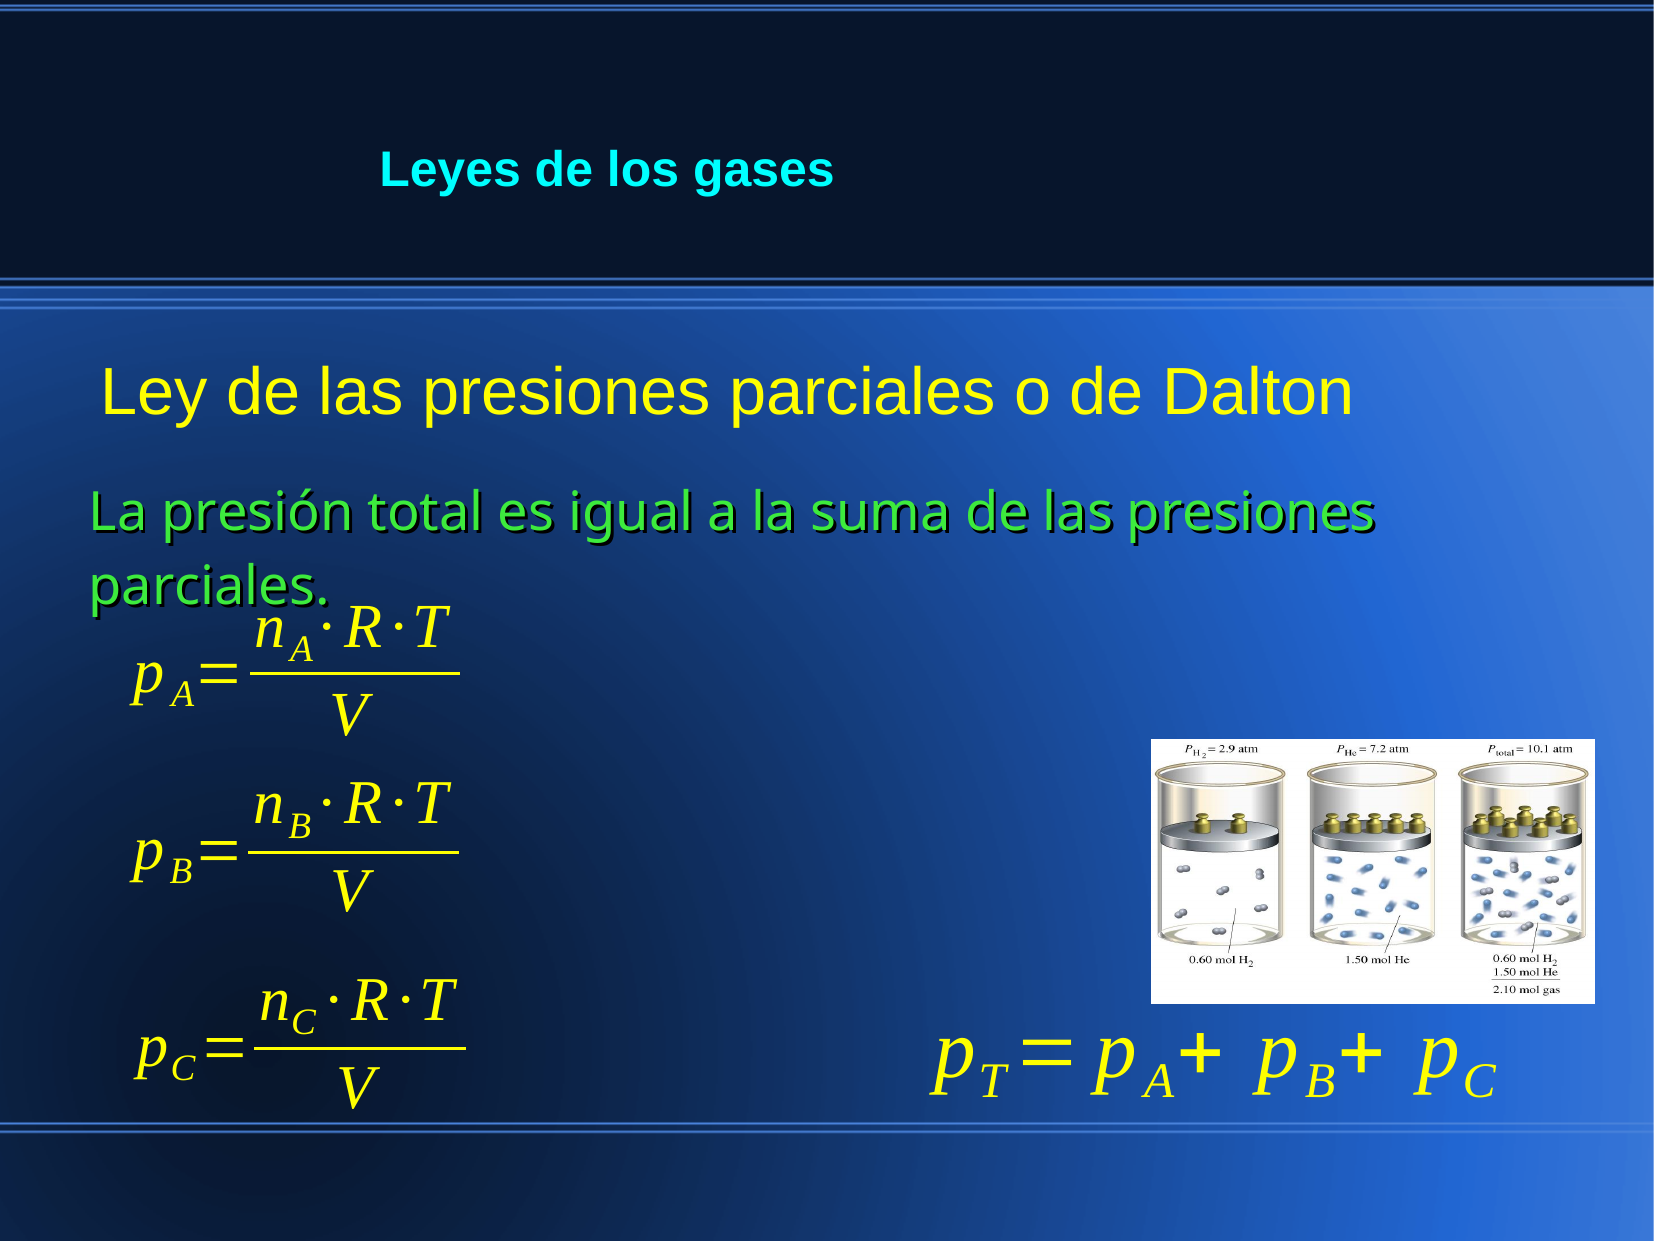

# Leyes de los gases
Ley de las presiones parciales o de Dalton
La presión total es igual a la suma de las presiones parciales.